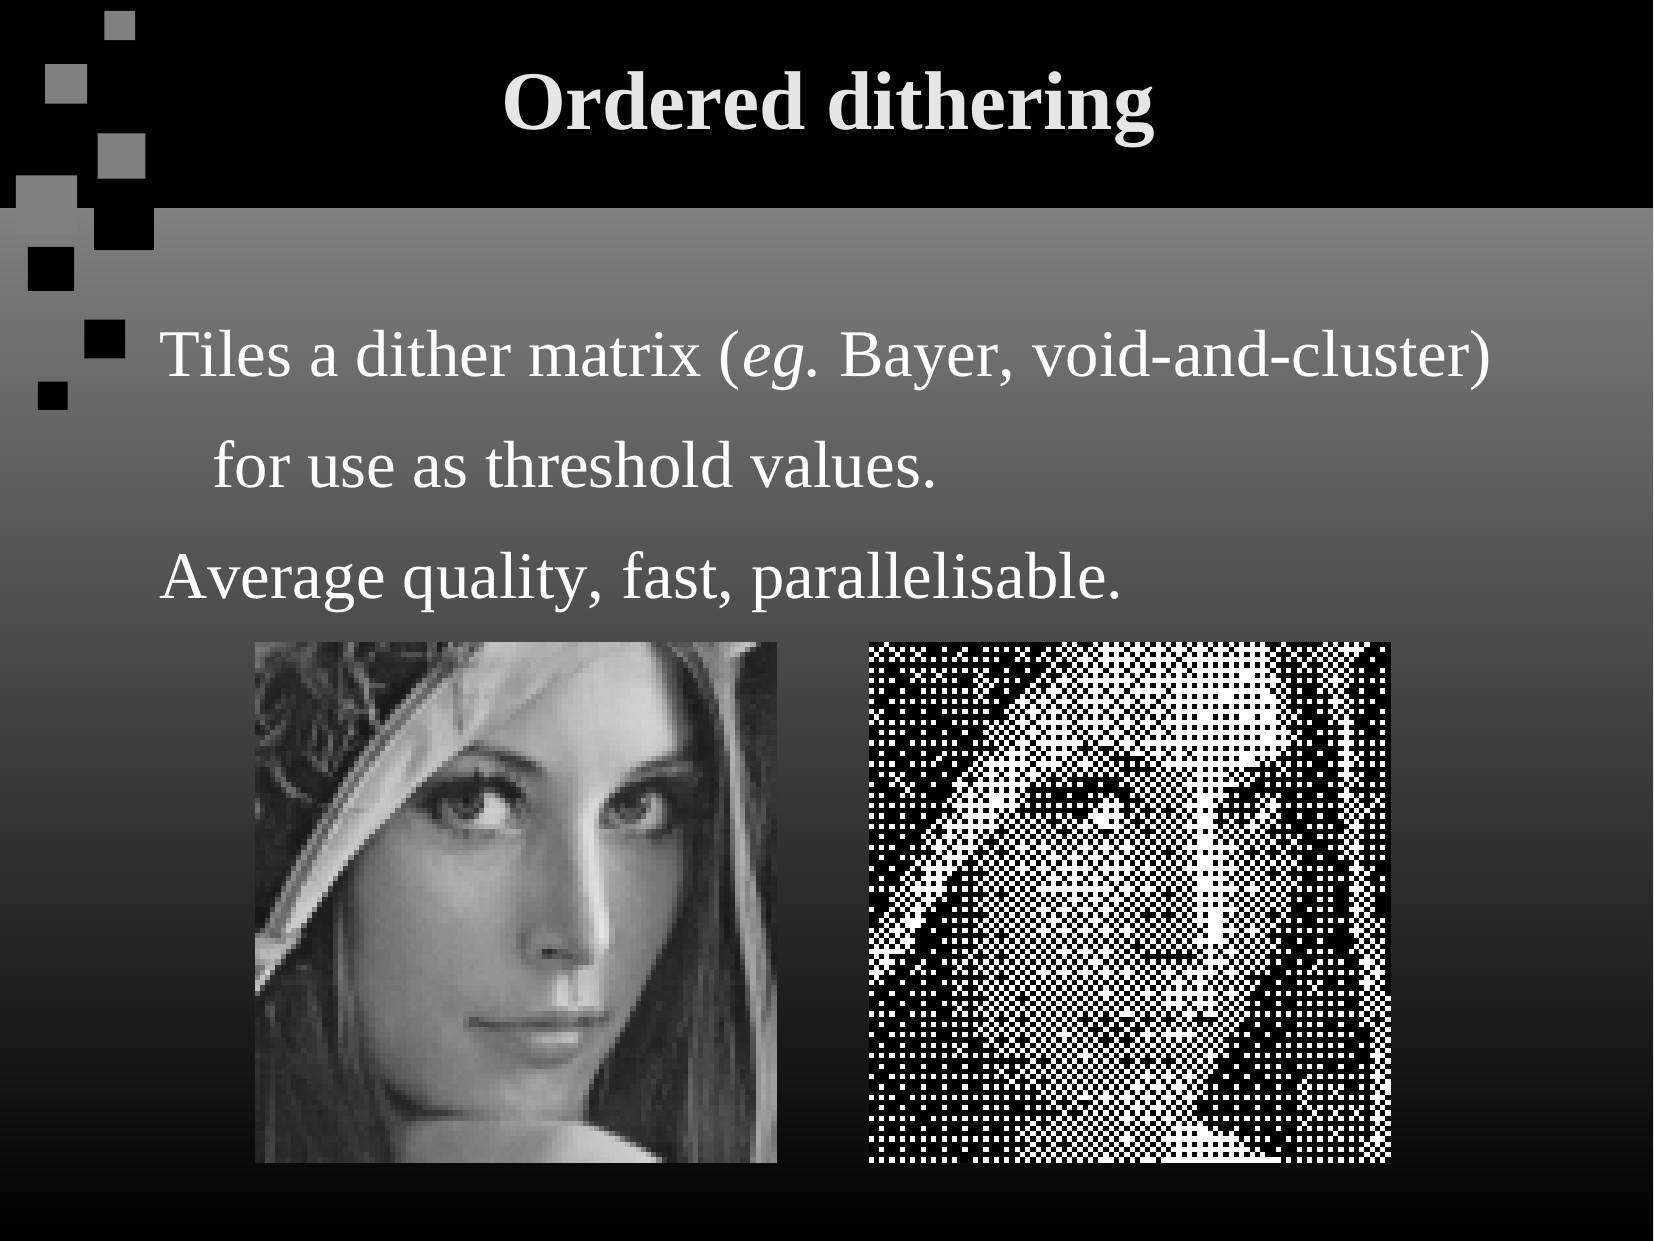

# Ordered dithering
Tiles a dither matrix (eg. Bayer, void-and-cluster) for use as threshold values.
Average quality, fast, parallelisable.